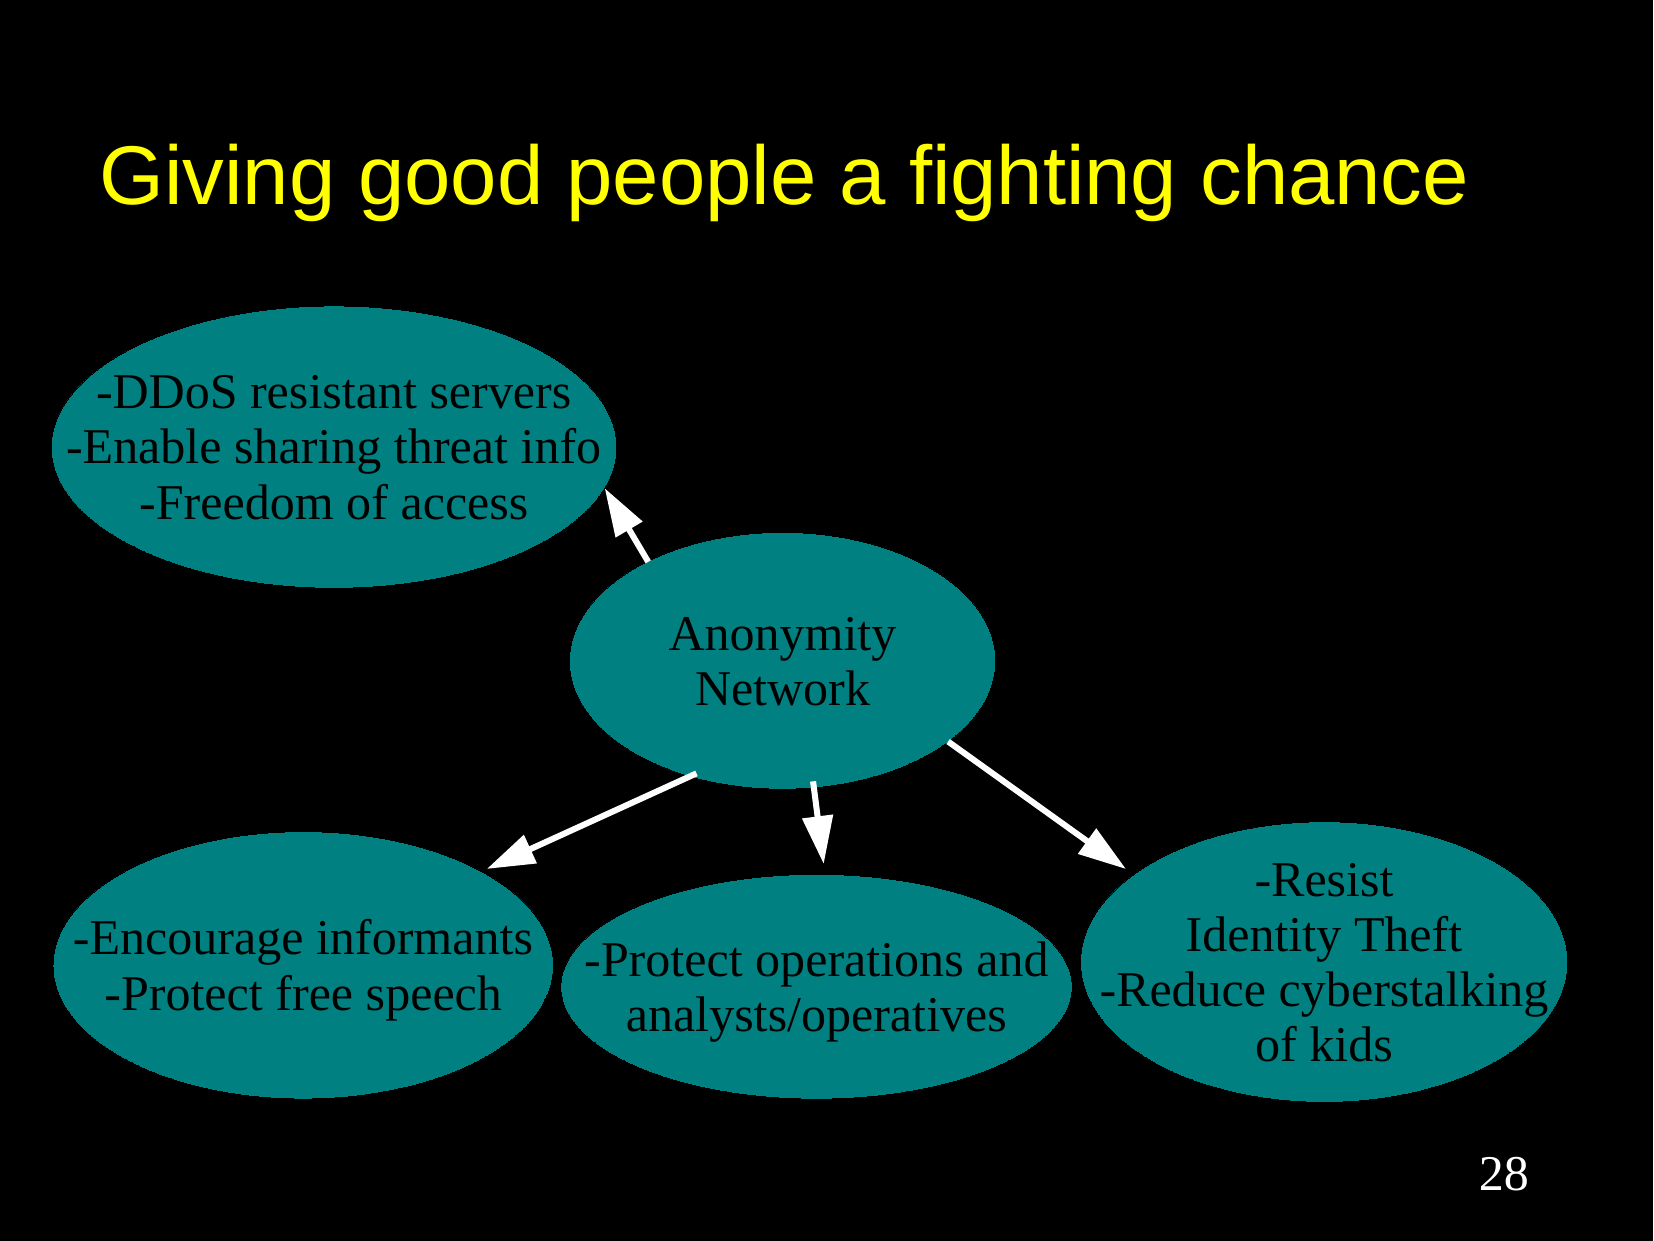

# Giving good people a fighting chance
-DDoS resistant servers
-Enable sharing threat info
-Freedom of access
Anonymity
Network
-Resist
Identity Theft
-Reduce cyberstalking
of kids
-Encourage informants
-Protect free speech
-Protect operations and
analysts/operatives